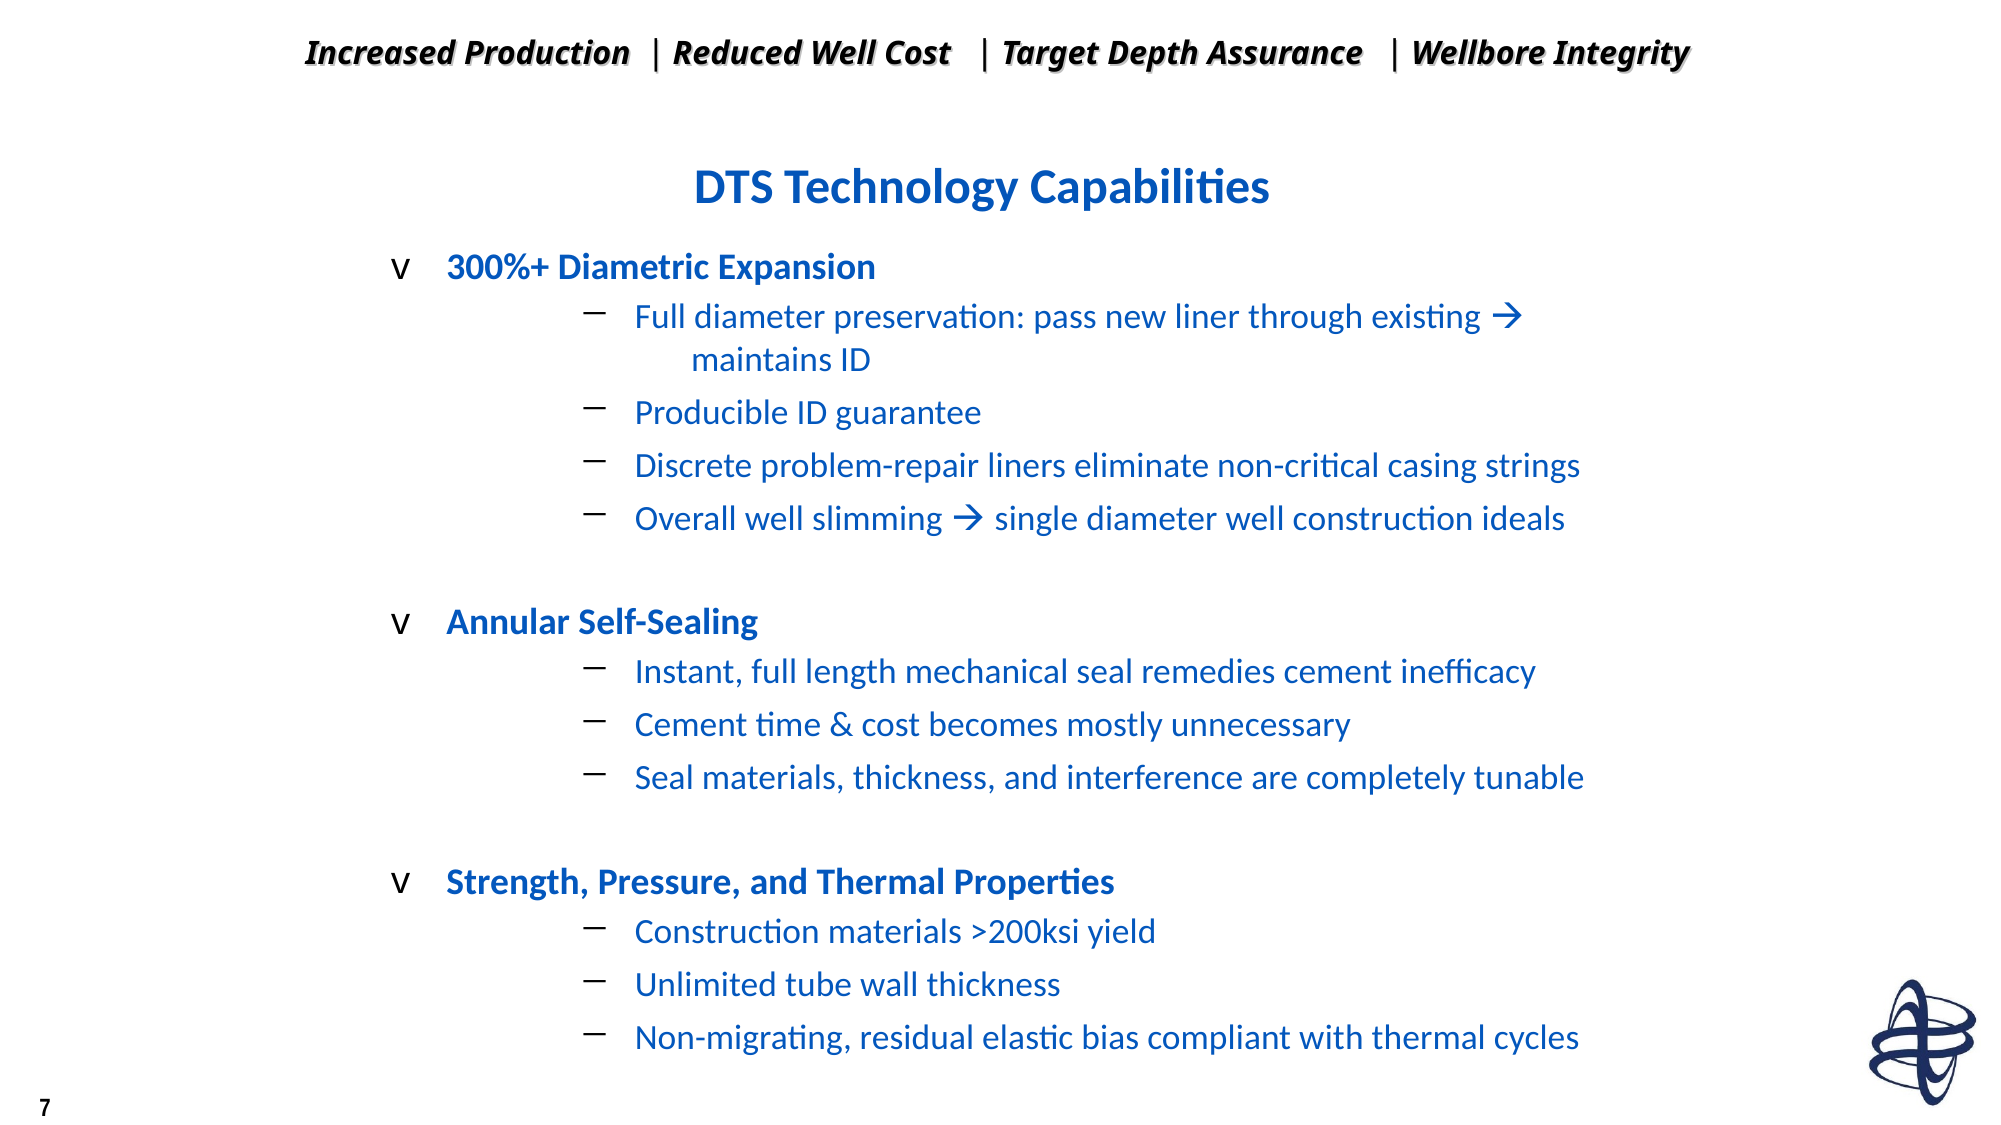

Increased Production │ Reduced Well Cost │ Target Depth Assurance │ Wellbore Integrity
DTS Technology Capabilities
 300%+ Diametric Expansion
Full diameter preservation: pass new liner through existing  maintains ID
Producible ID guarantee
Discrete problem-repair liners eliminate non-critical casing strings
Overall well slimming  single diameter well construction ideals
 Annular Self-Sealing
Instant, full length mechanical seal remedies cement inefficacy
Cement time & cost becomes mostly unnecessary
Seal materials, thickness, and interference are completely tunable
 Strength, Pressure, and Thermal Properties
Construction materials >200ksi yield
Unlimited tube wall thickness
Non-migrating, residual elastic bias compliant with thermal cycles
7